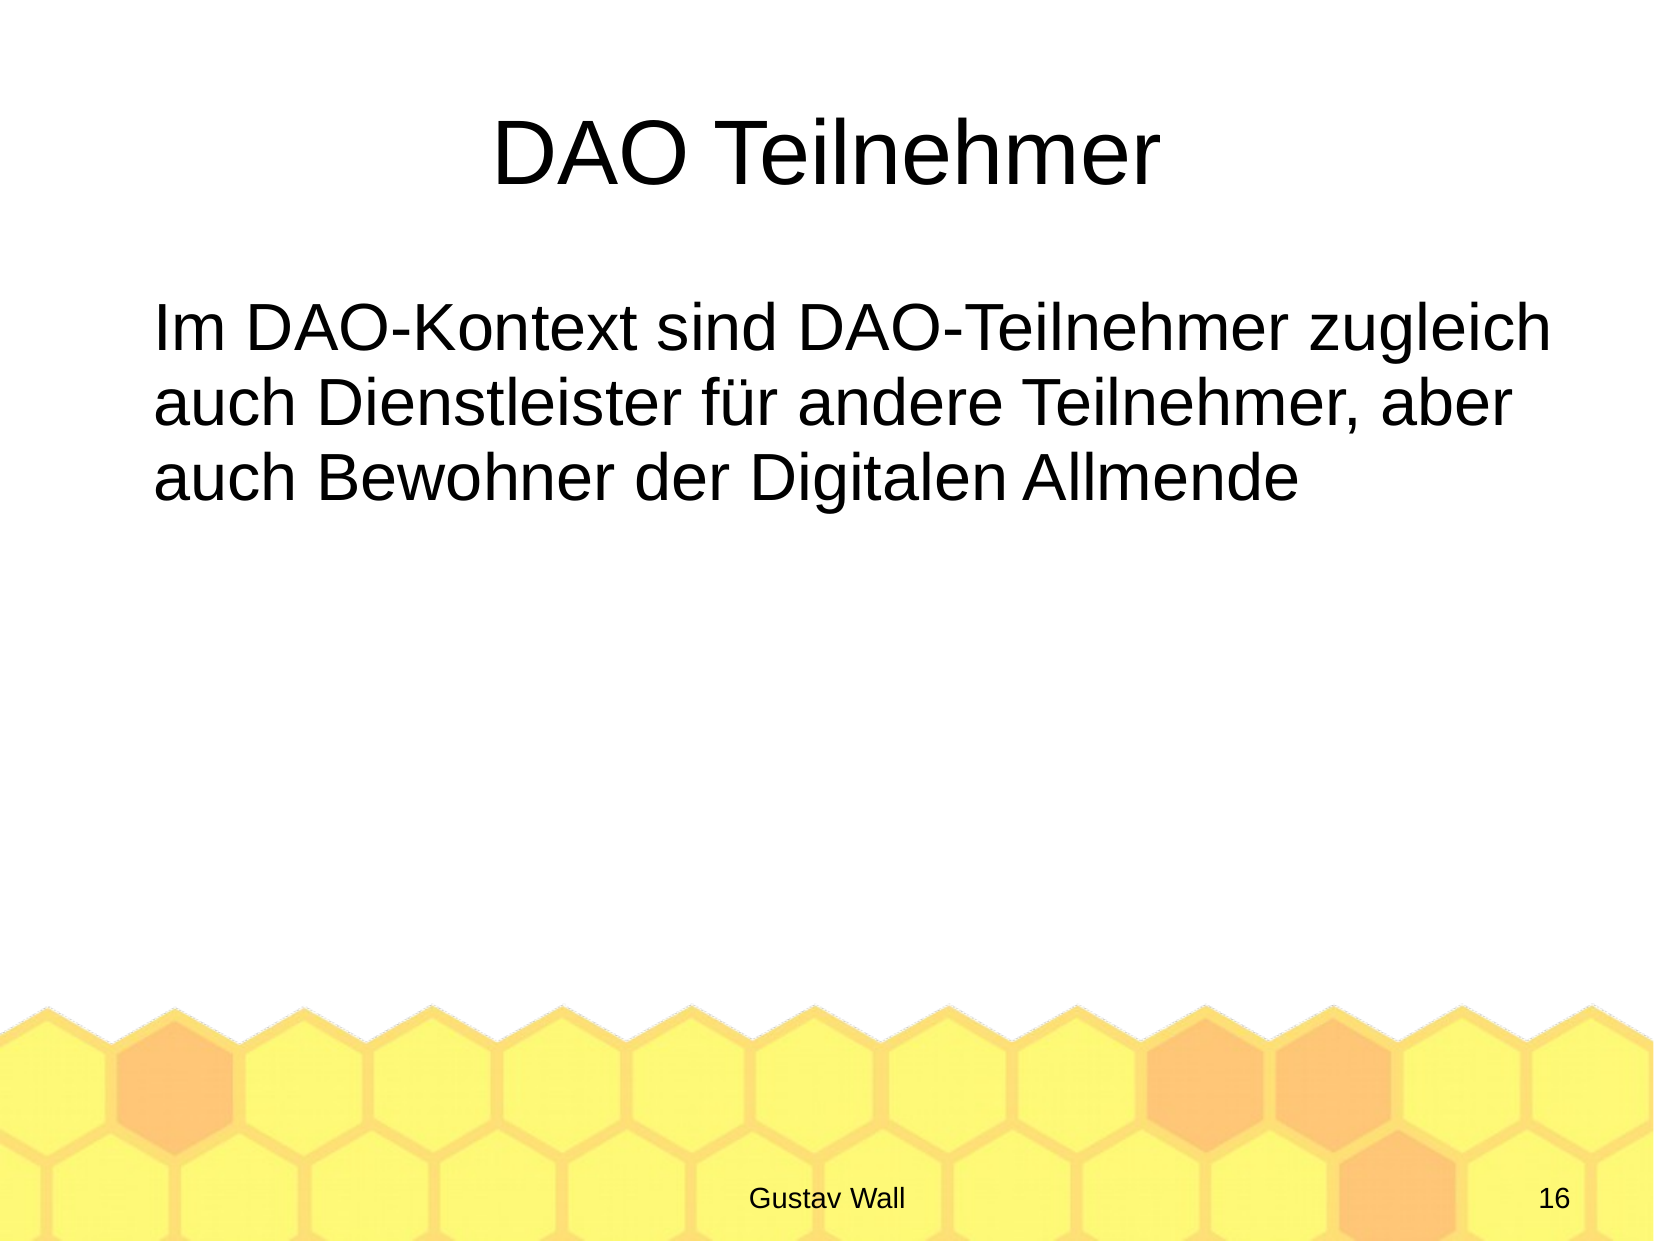

# DAO Teilnehmer
Im DAO-Kontext sind DAO-Teilnehmer zugleich auch Dienstleister für andere Teilnehmer, aber auch Bewohner der Digitalen Allmende
Gustav Wall
16